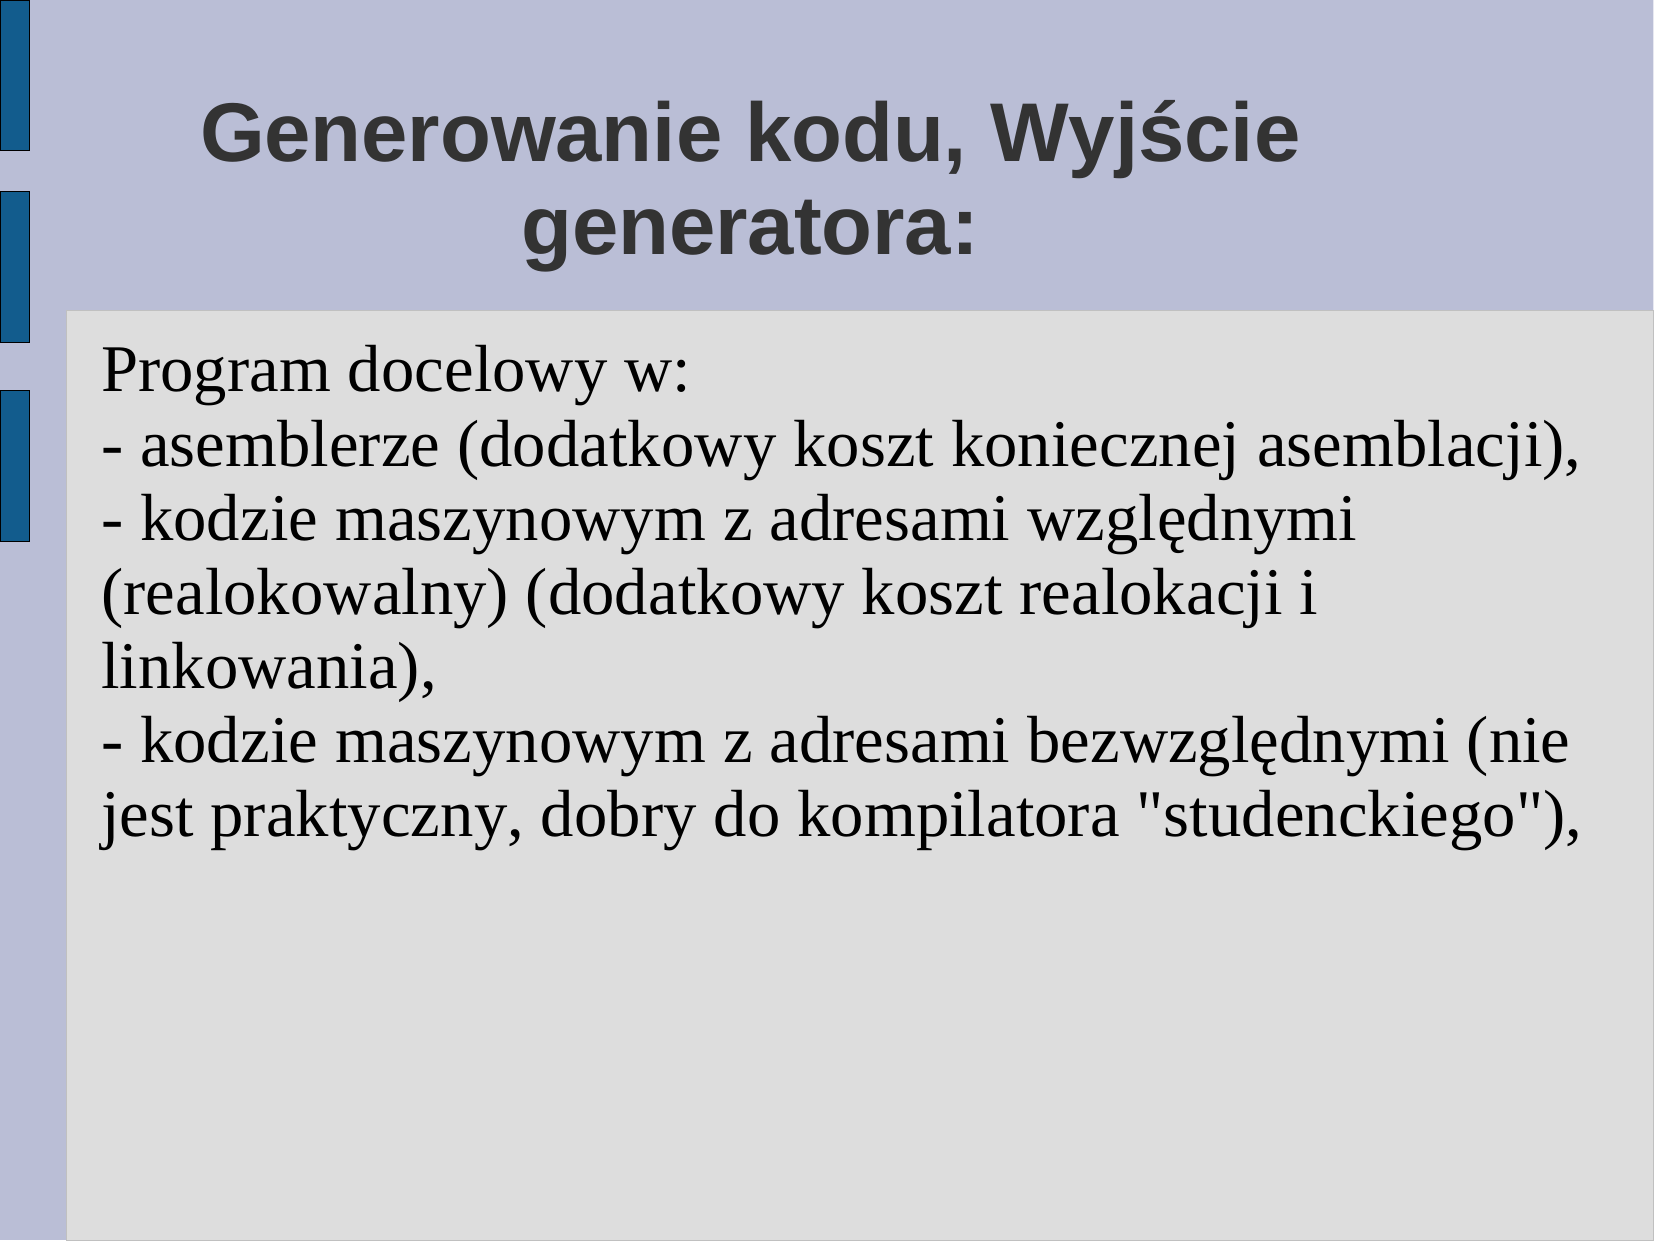

# Generowanie kodu, Wyjście generatora:
Program docelowy w:
- asemblerze (dodatkowy koszt koniecznej asemblacji),
- kodzie maszynowym z adresami względnymi (realokowalny) (dodatkowy koszt realokacji i linkowania),
- kodzie maszynowym z adresami bezwzględnymi (nie jest praktyczny, dobry do kompilatora "studenckiego"),